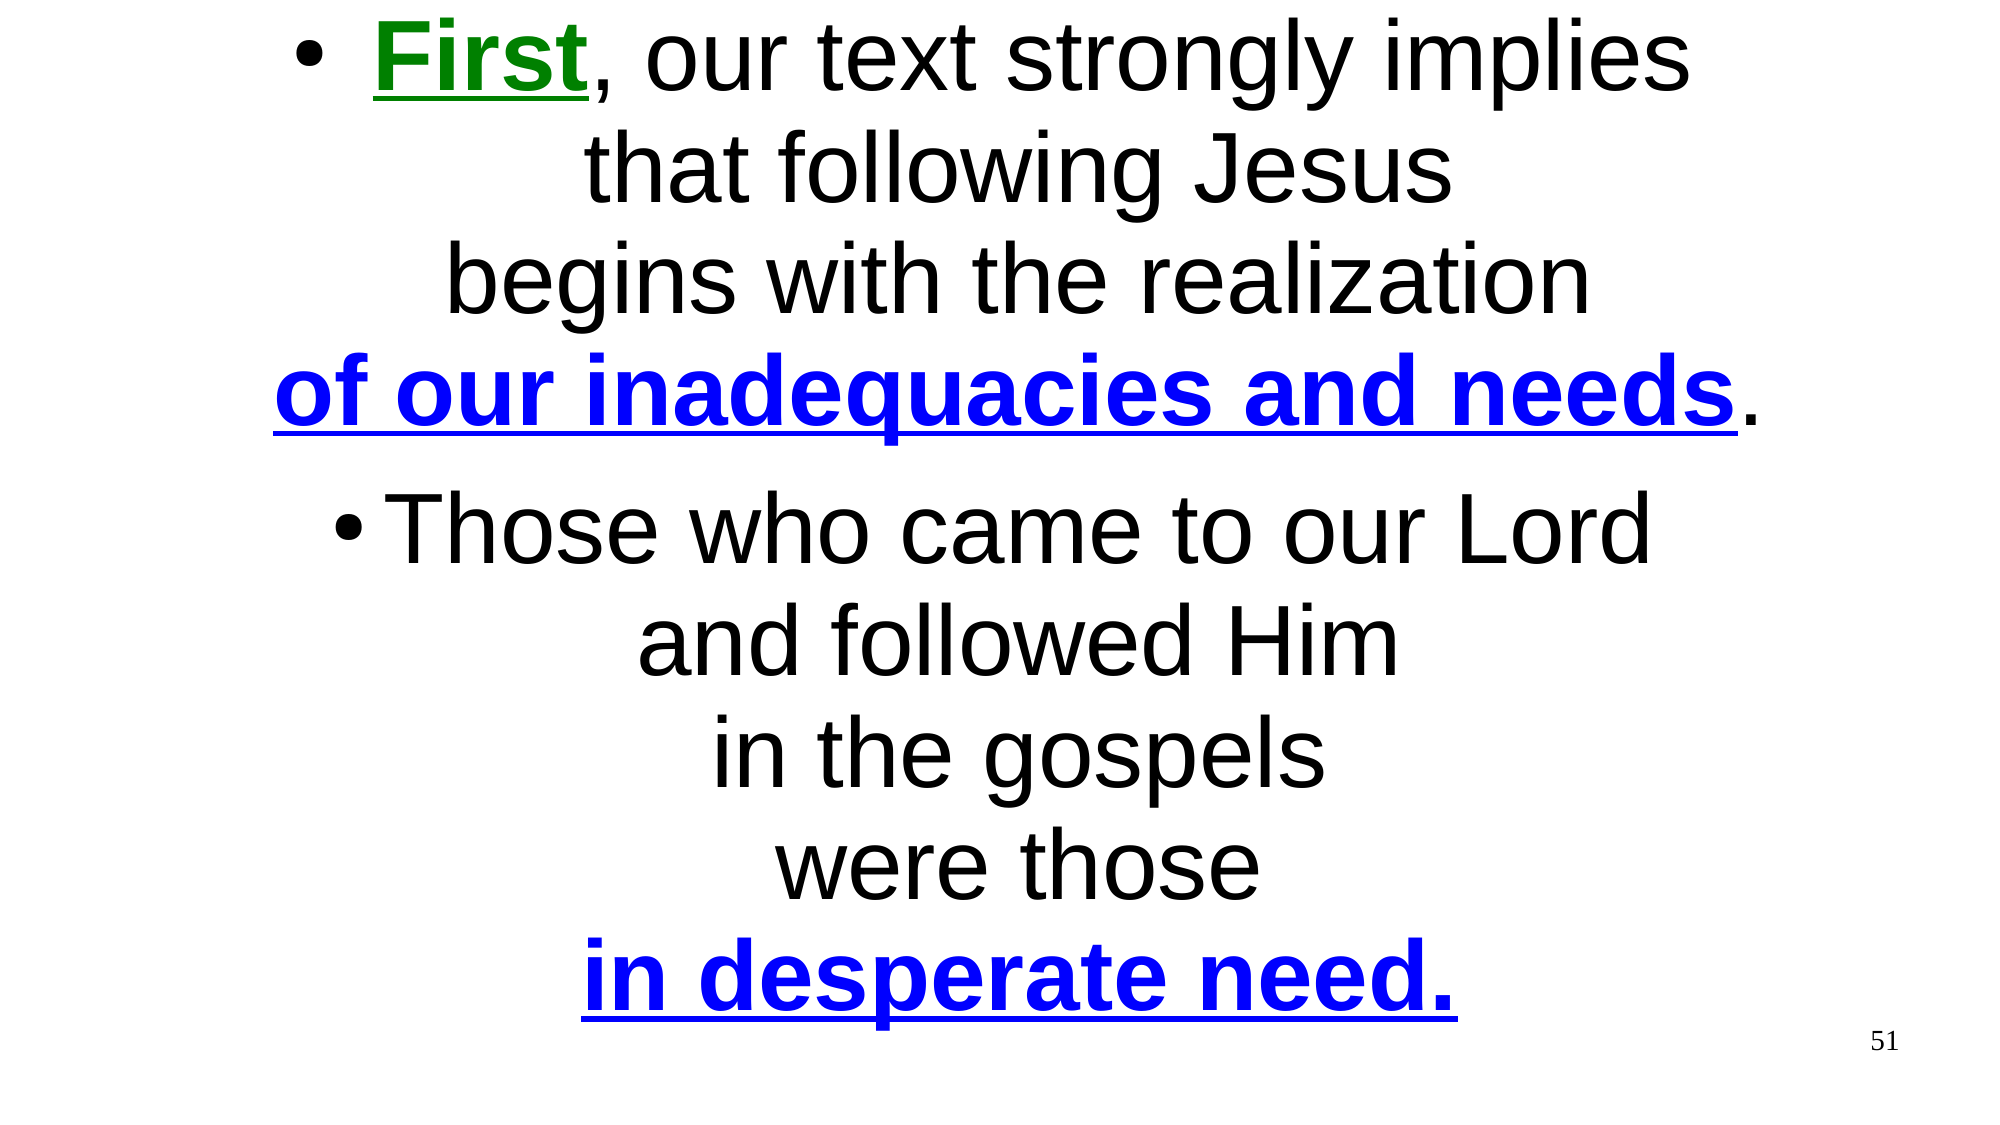

# First, our text strongly implies that following Jesus begins with the realization of our inadequacies and needs.
Those who came to our Lord
and followed Him
in the gospels
were those
in desperate need.
51